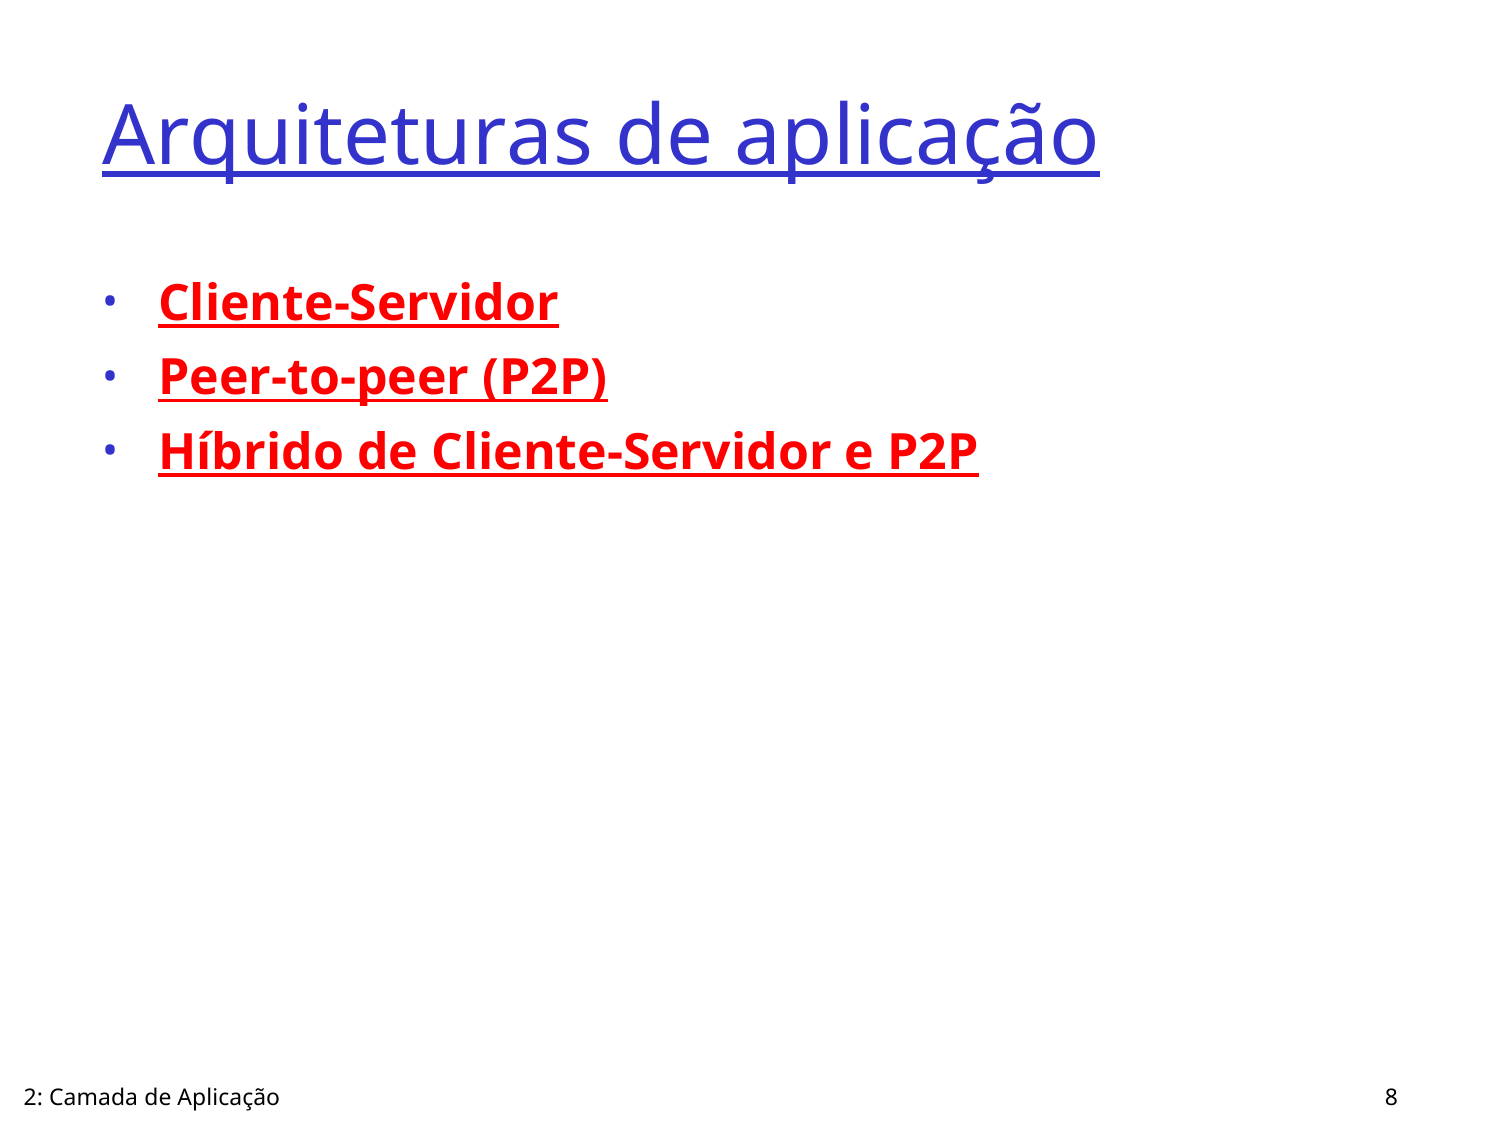

# Arquiteturas de aplicação
Cliente-Servidor
Peer-to-peer (P2P)
Híbrido de Cliente-Servidor e P2P
8